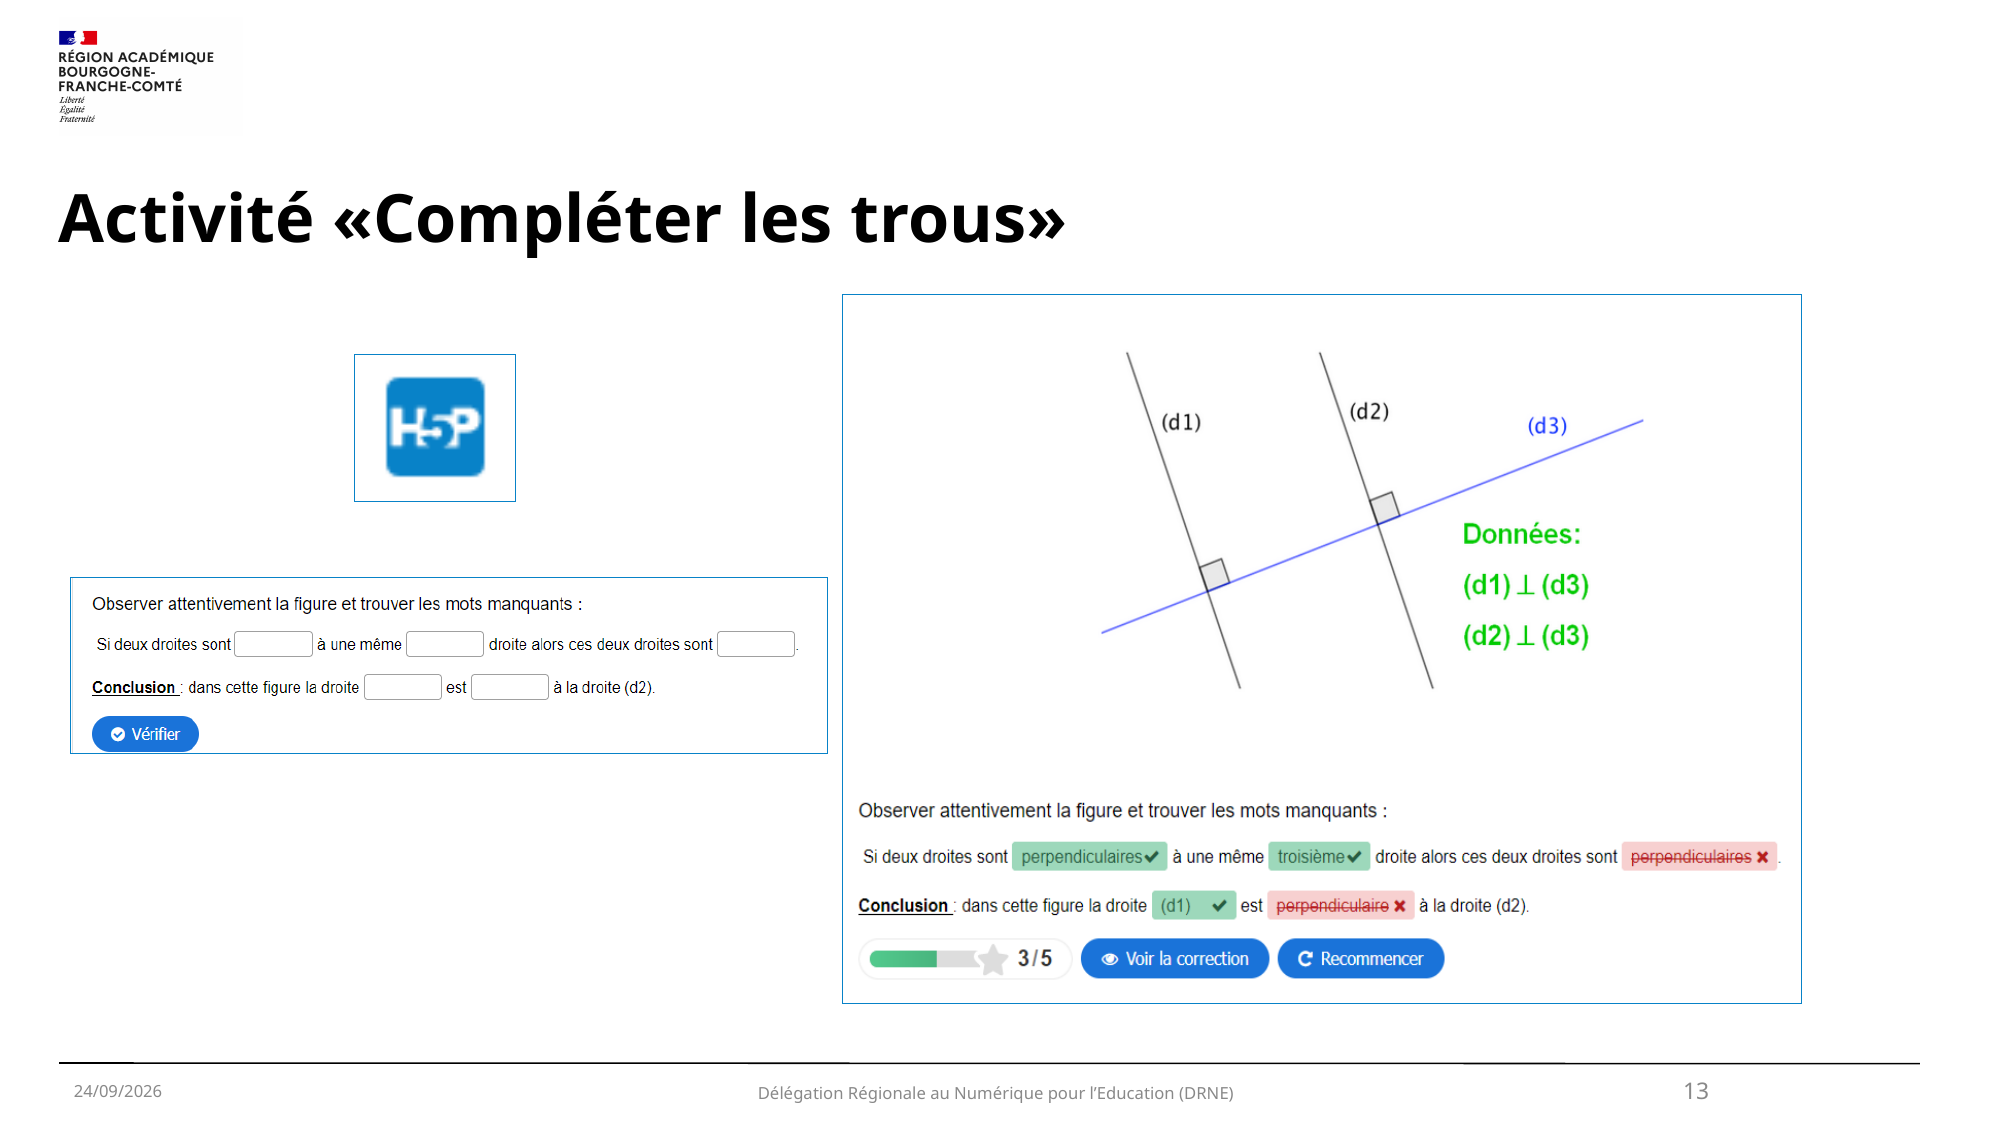

# Activité «Compléter les trous»
Délégation Régionale au Numérique pour l’Education (DRNE)